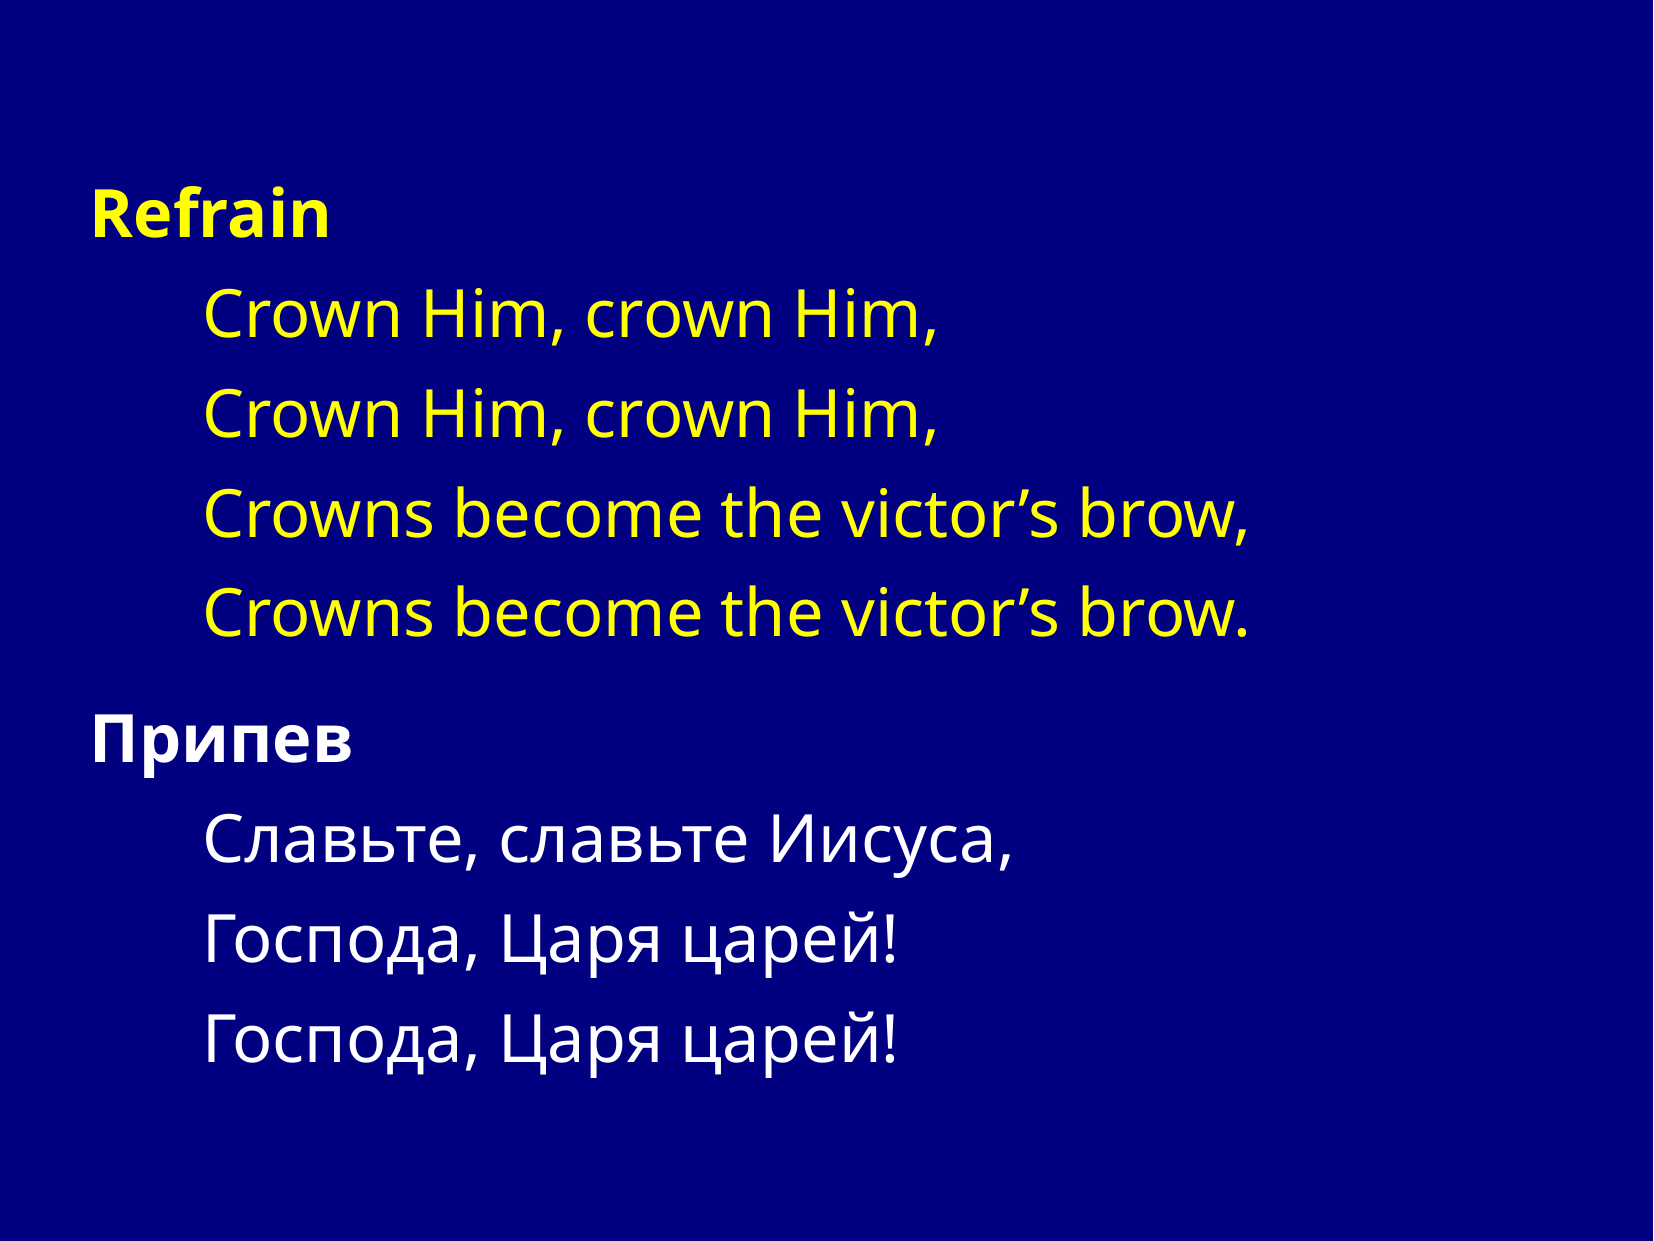

Refrain
	Crown Him, crown Him,
	Crown Him, crown Him,
	Crowns become the victor’s brow,
	Crowns become the victor’s brow.
Припев
	Славьте, славьте Иисуса,
	Господа, Царя царей!
	Господа, Царя царей!